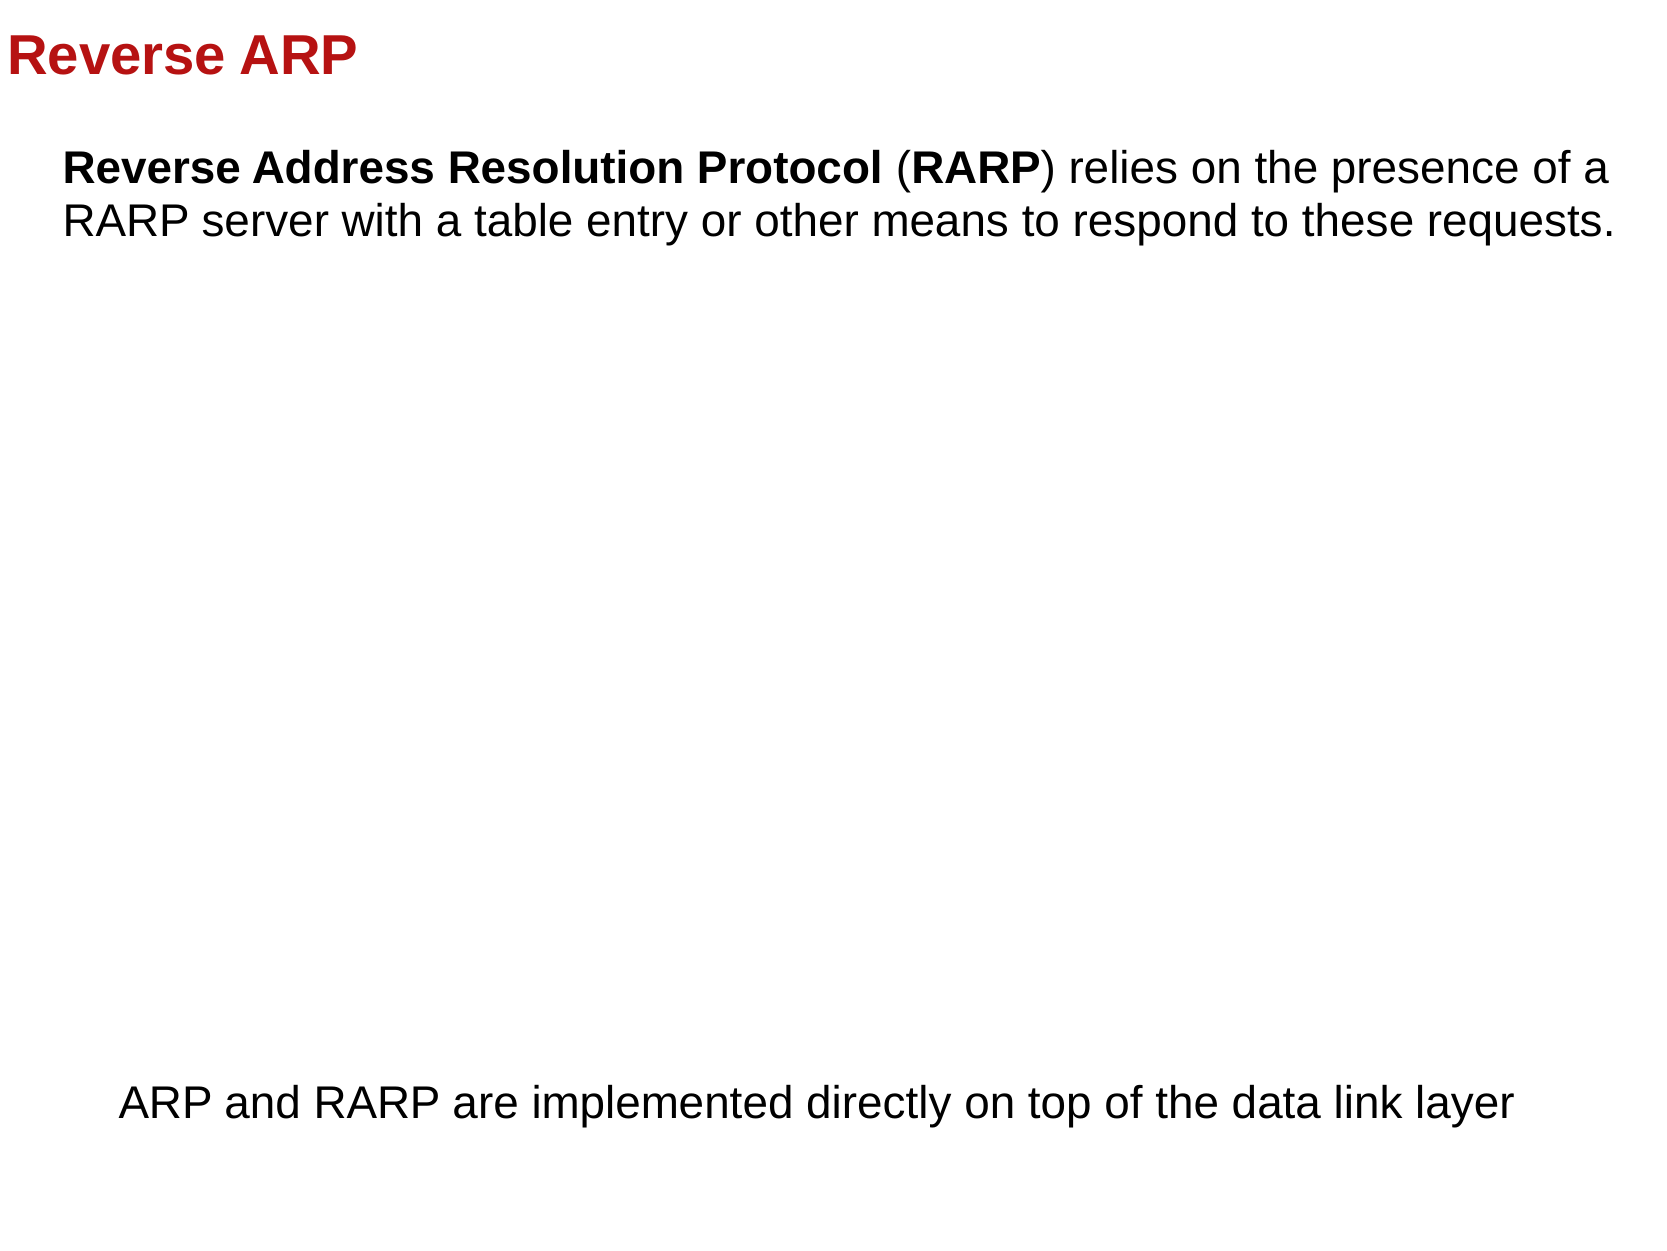

Reverse ARP
Reverse Address Resolution Protocol (RARP) relies on the presence of a RARP server with a table entry or other means to respond to these requests.
ARP and RARP are implemented directly on top of the data link layer